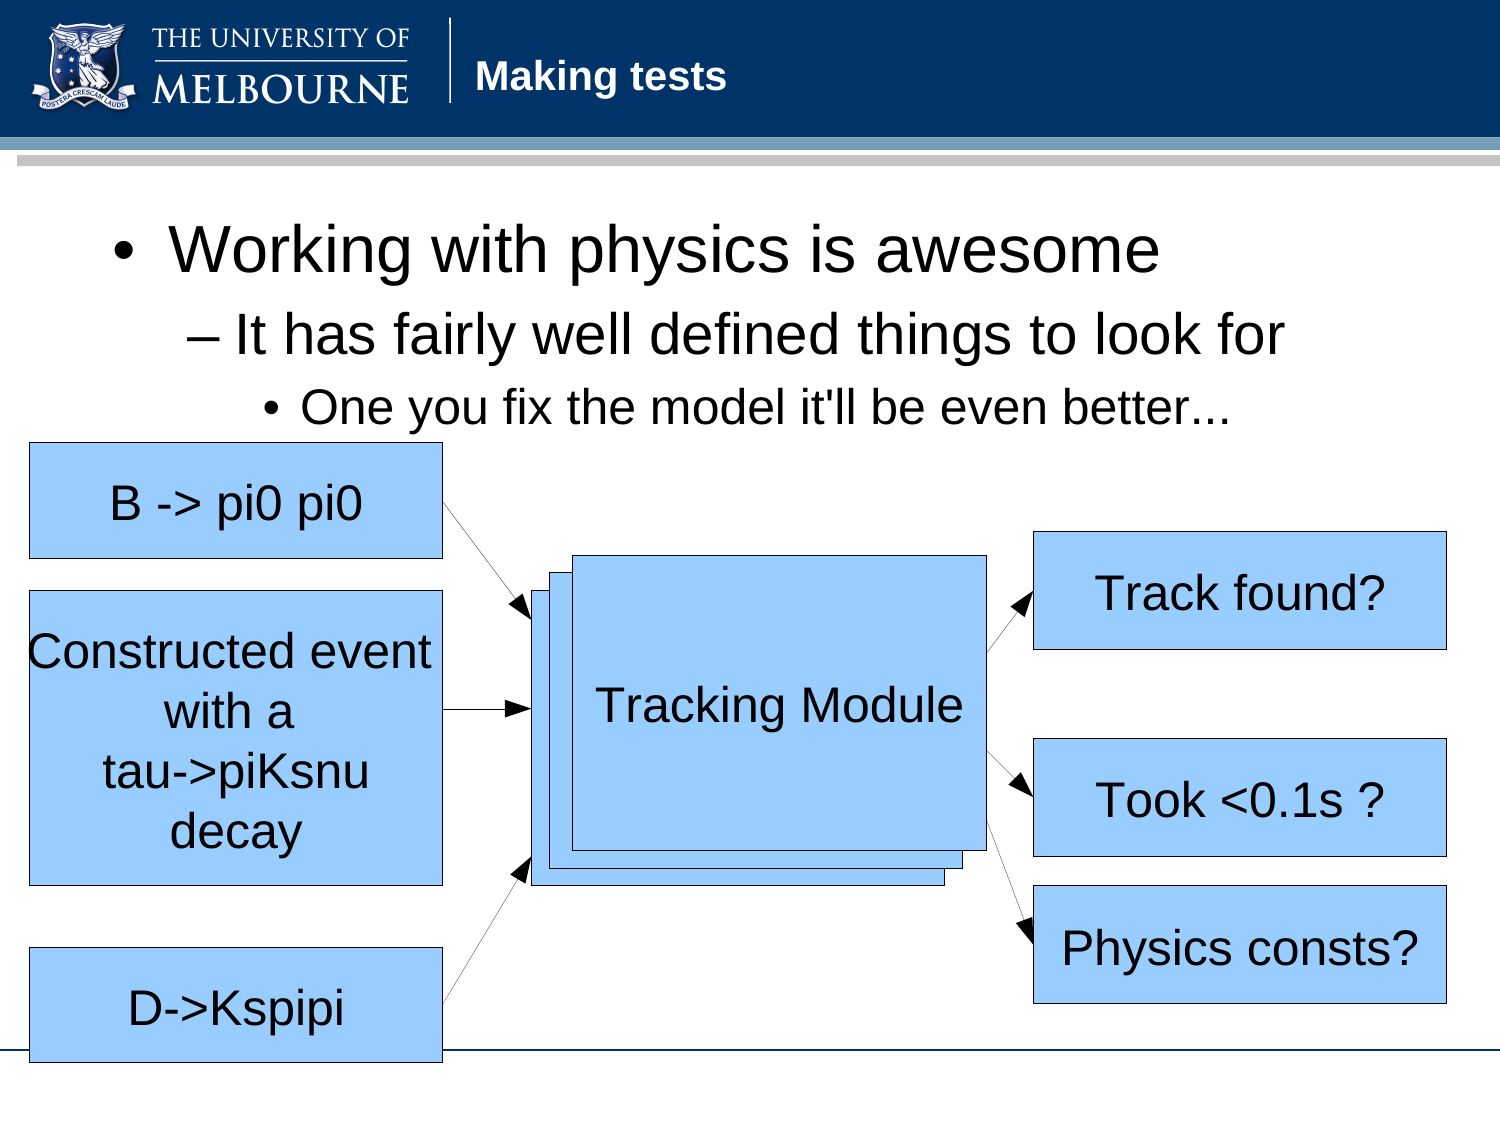

# Making tests
Working with physics is awesome
It has fairly well defined things to look for
One you fix the model it'll be even better...
B -> pi0 pi0
Track found?
Tracking Module
Tracking Module
Constructed event
with a
tau->piKsnu
decay
Tracking Module
Took <0.1s ?
Physics consts?
tau->nupiKs
D->Kspipi